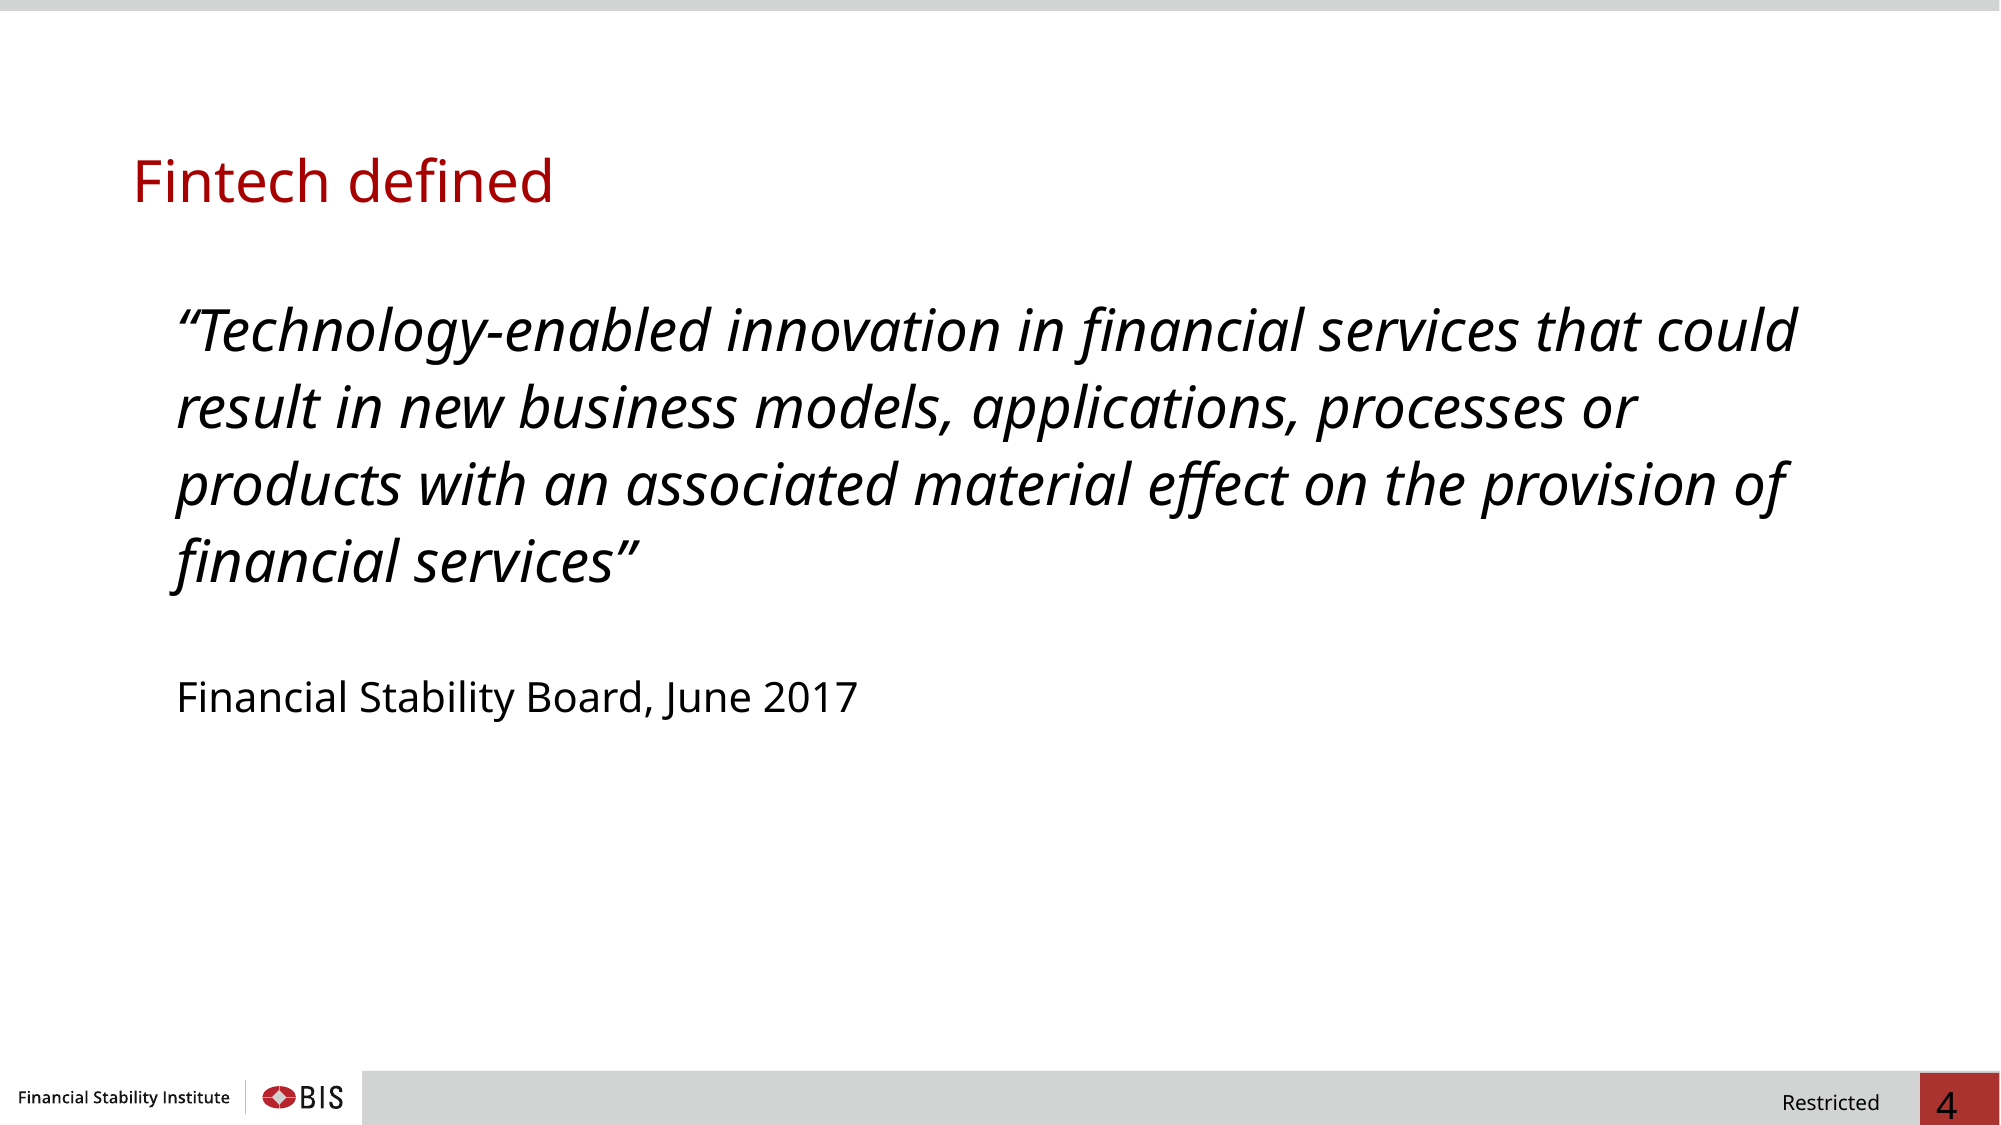

# Fintech defined
“Technology-enabled innovation in financial services that could result in new business models, applications, processes or products with an associated material effect on the provision of financial services”
Financial Stability Board, June 2017